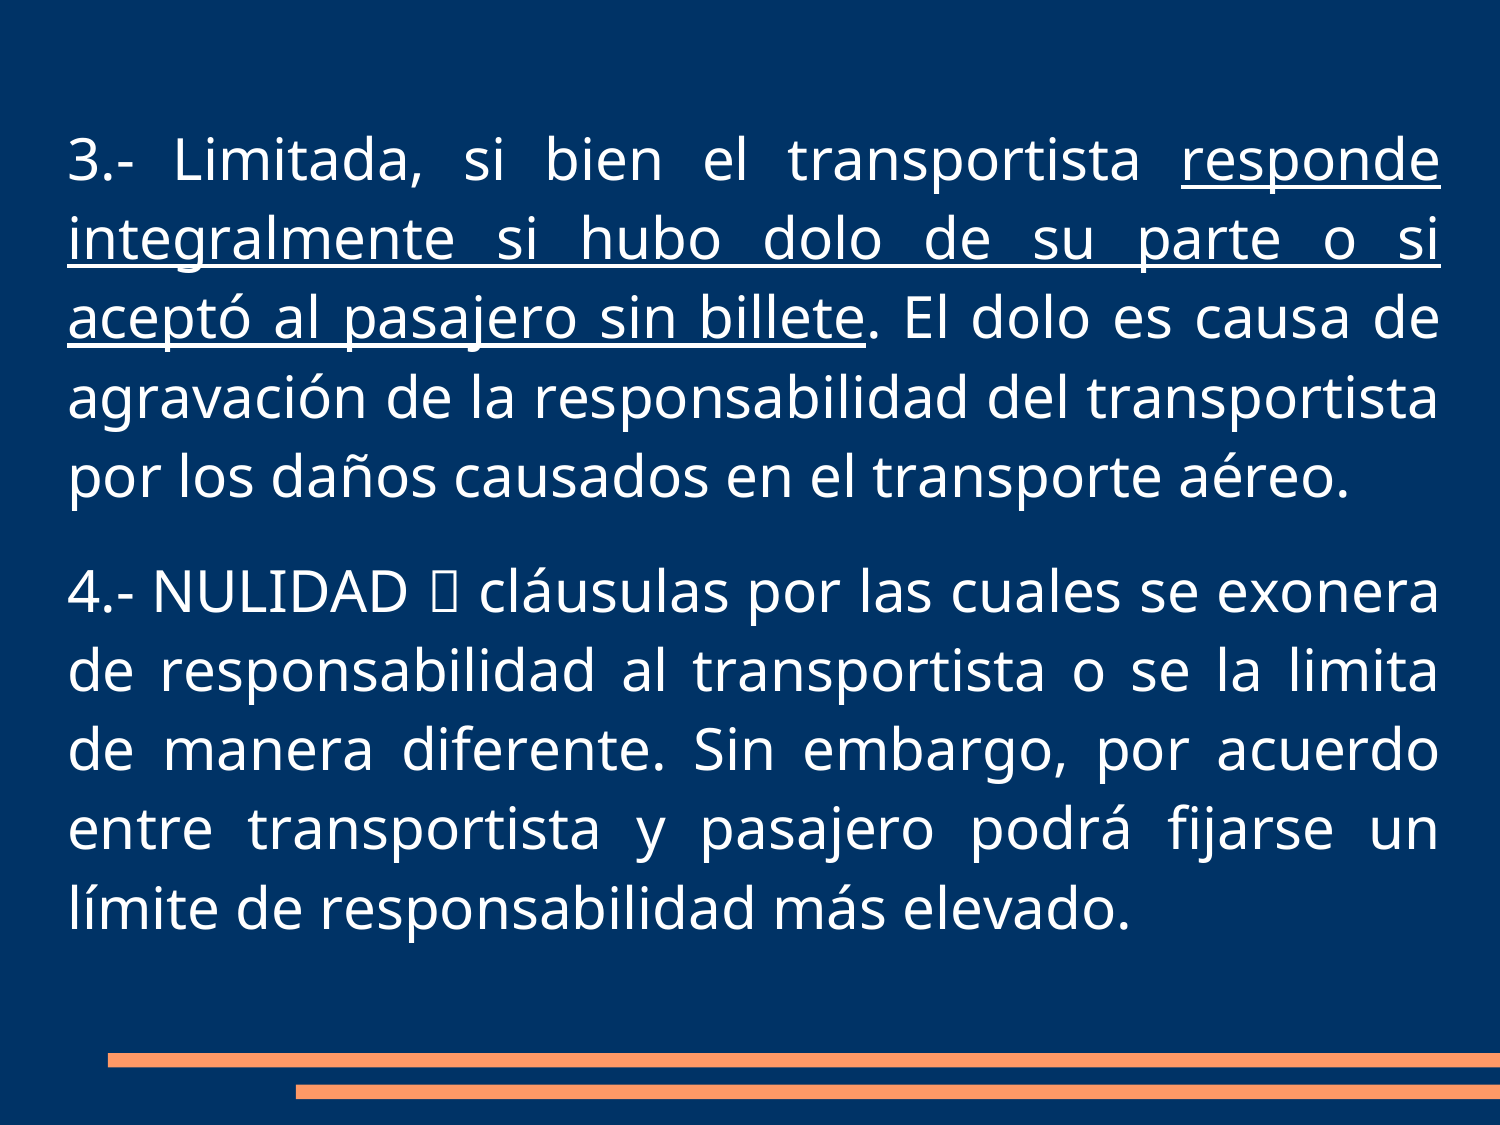

# 3.- Limitada, si bien el transportista responde integralmente si hubo dolo de su parte o si aceptó al pasajero sin billete. El dolo es causa de agravación de la responsabilidad del transportista por los daños causados en el transporte aéreo.
4.- NULIDAD  cláusulas por las cuales se exonera de responsabilidad al transportista o se la limita de manera diferente. Sin embargo, por acuerdo entre transportista y pasajero podrá fijarse un límite de responsabilidad más elevado.